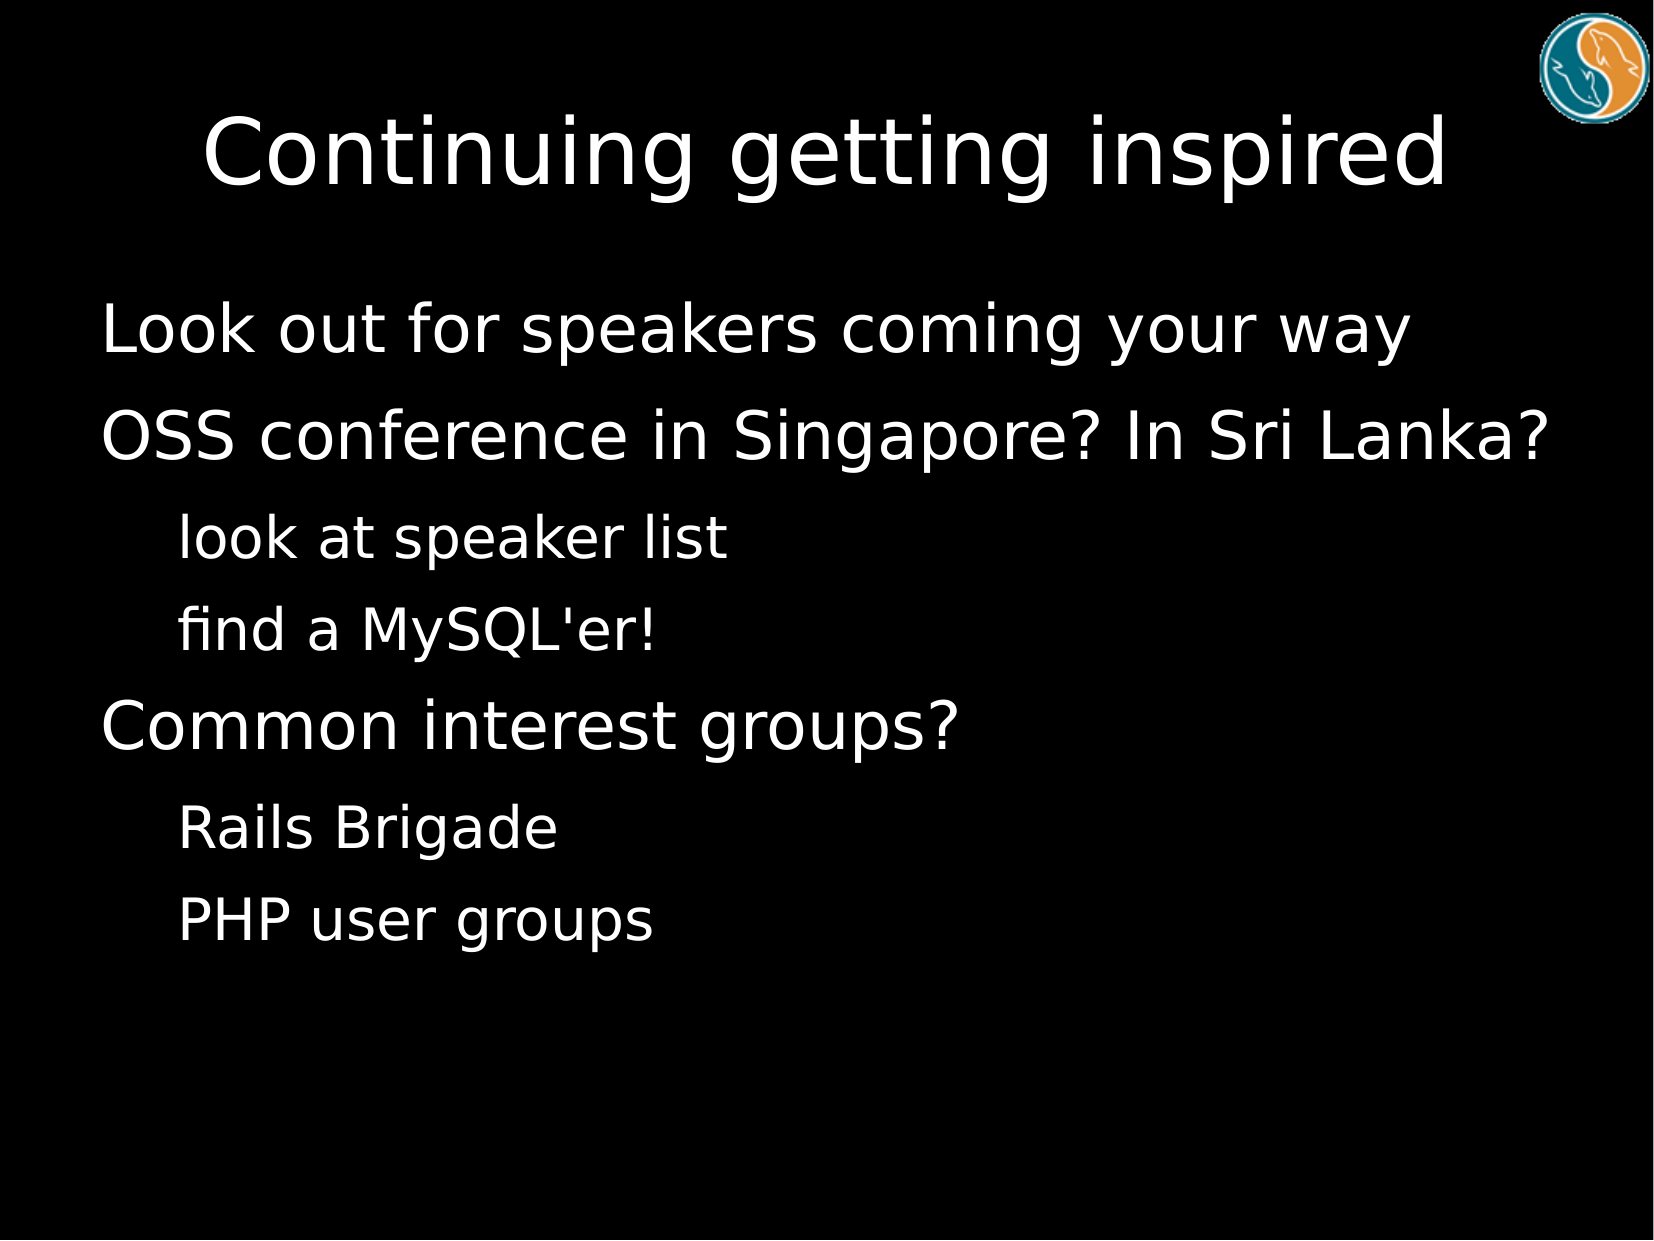

# Continuing getting inspired
Look out for speakers coming your way
OSS conference in Singapore? In Sri Lanka?
look at speaker list
find a MySQL'er!
Common interest groups?
Rails Brigade
PHP user groups